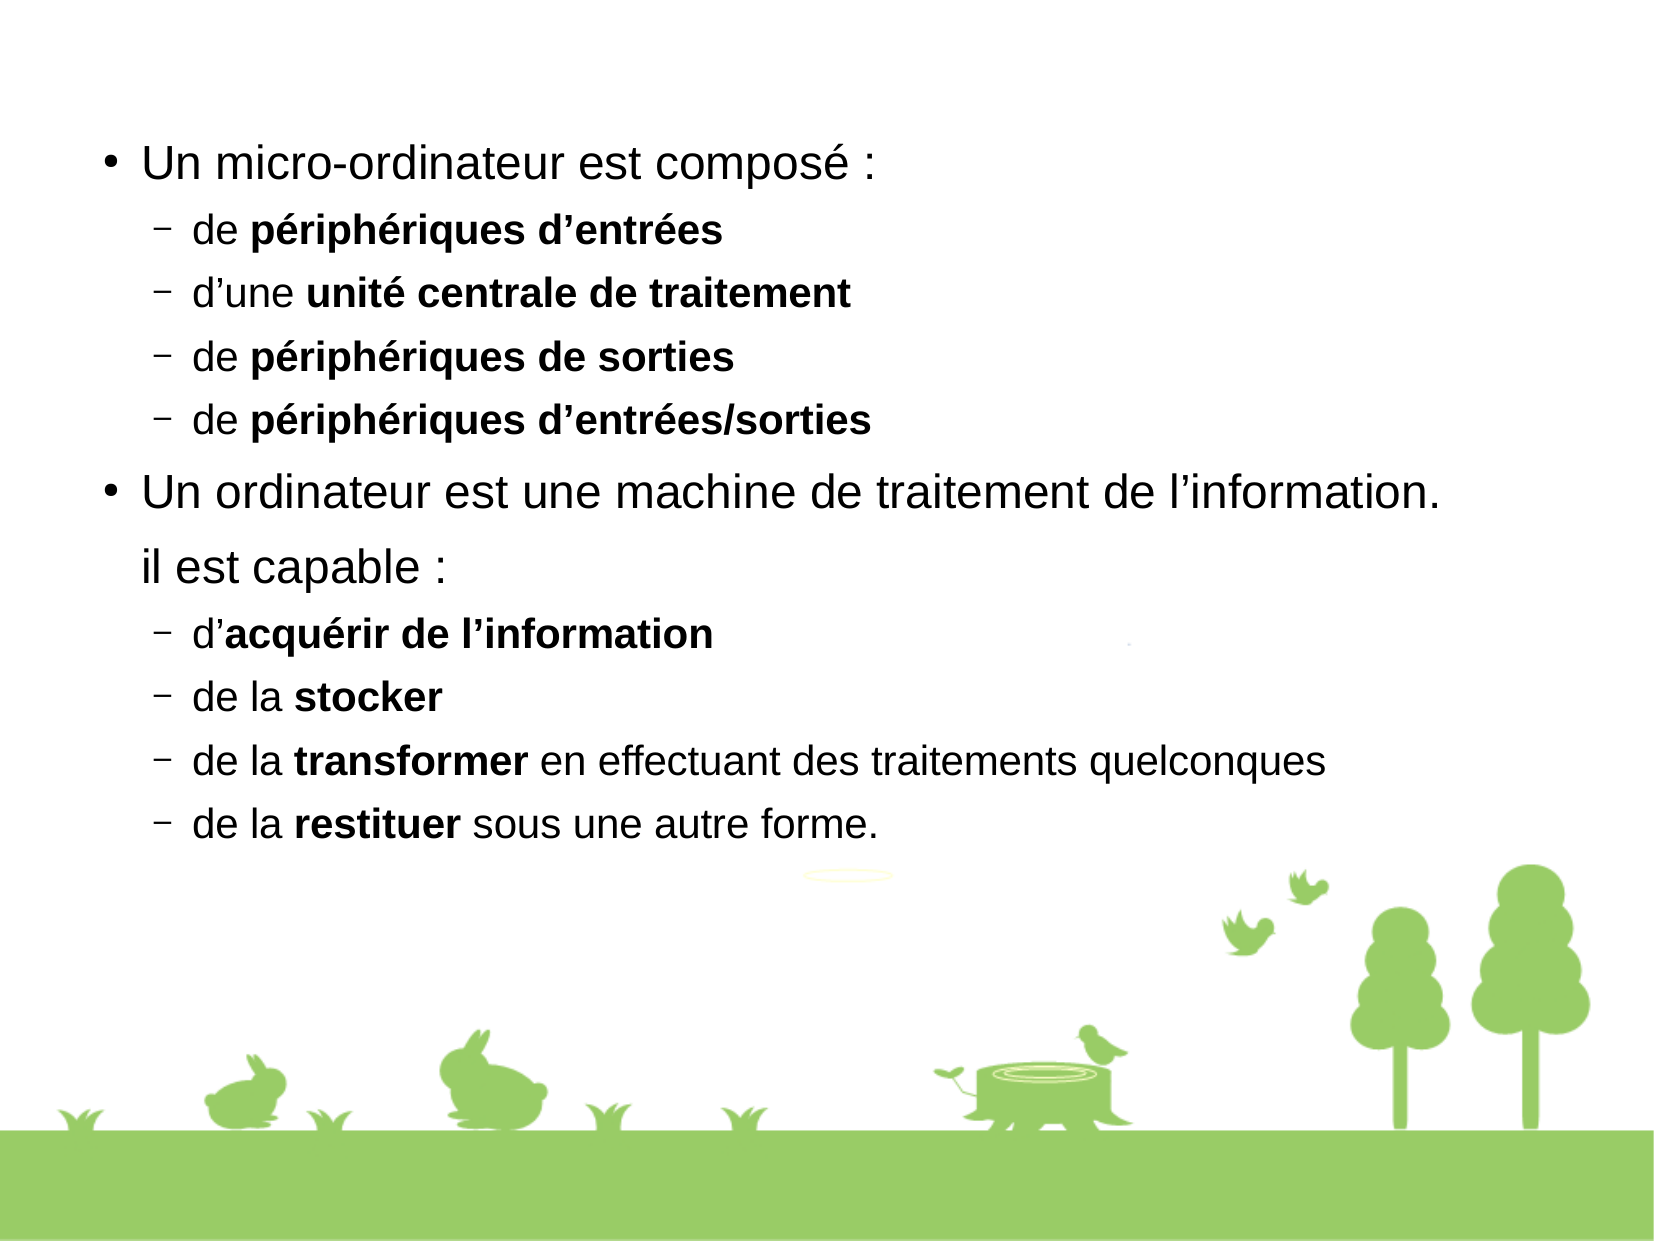

# Un micro-ordinateur est composé :
de périphériques d’entrées
d’une unité centrale de traitement
de périphériques de sorties
de périphériques d’entrées/sorties
Un ordinateur est une machine de traitement de l’information.
il est capable :
d’acquérir de l’information
de la stocker
de la transformer en effectuant des traitements quelconques
de la restituer sous une autre forme.